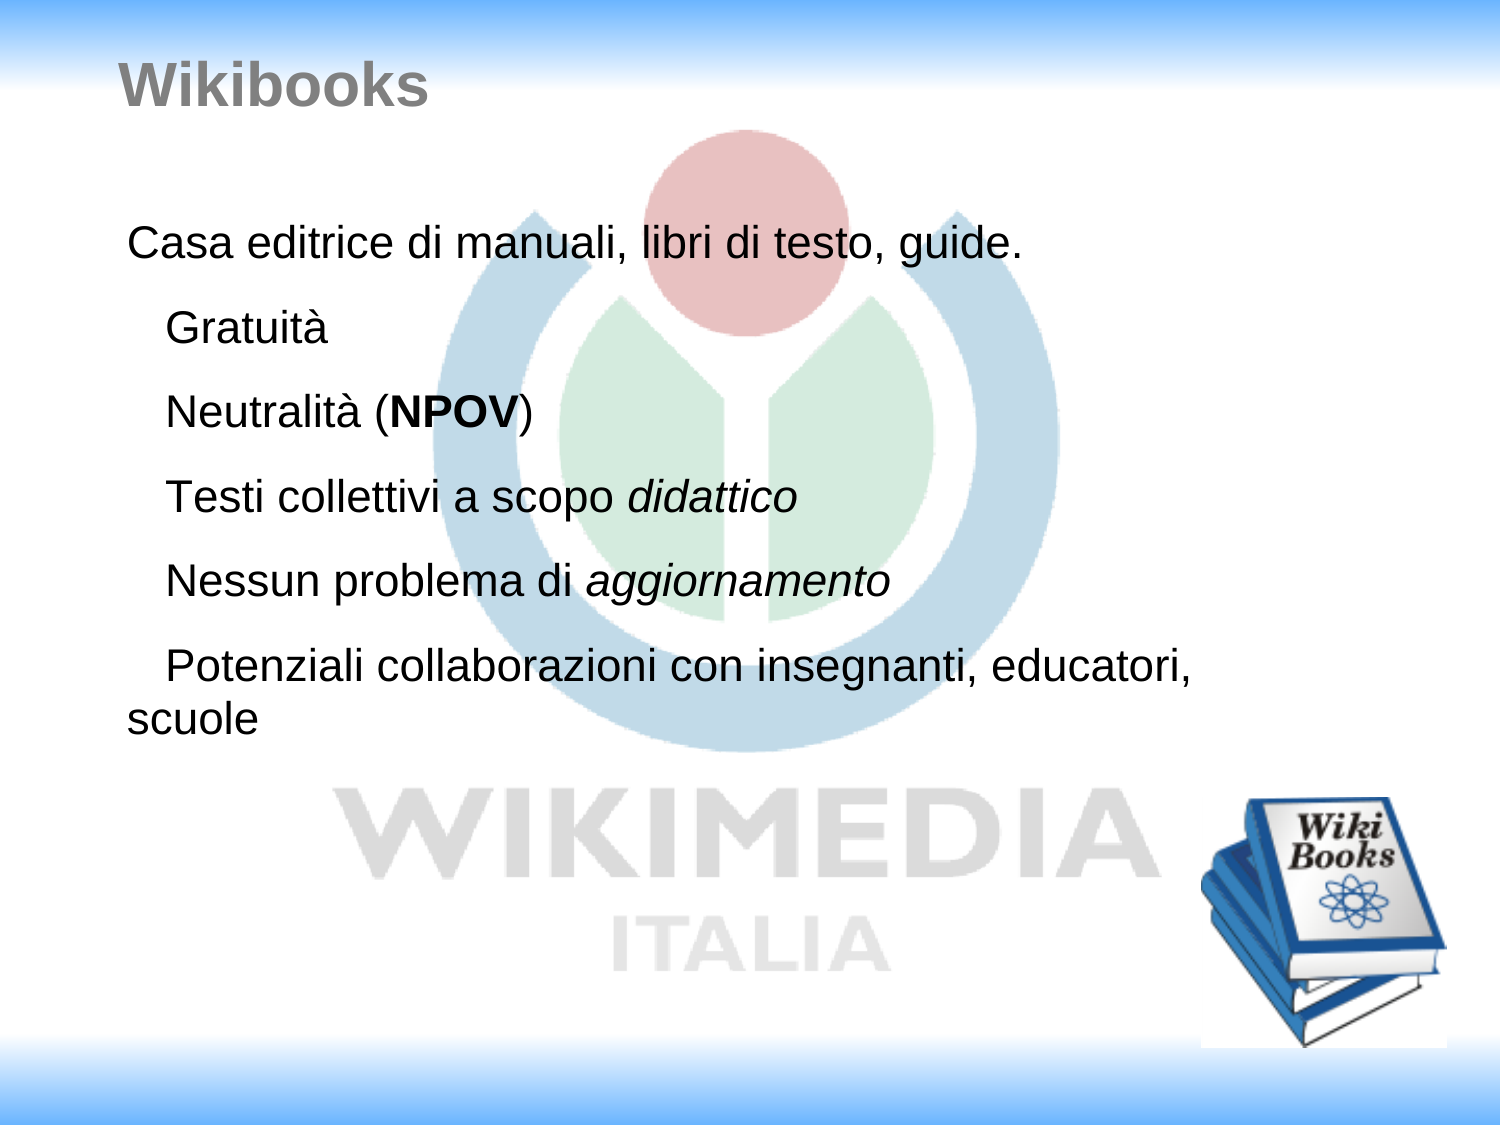

Wikibooks
Casa editrice di manuali, libri di testo, guide.
 Gratuità
 Neutralità (NPOV)
 Testi collettivi a scopo didattico
 Nessun problema di aggiornamento
 Potenziali collaborazioni con insegnanti, educatori, scuole